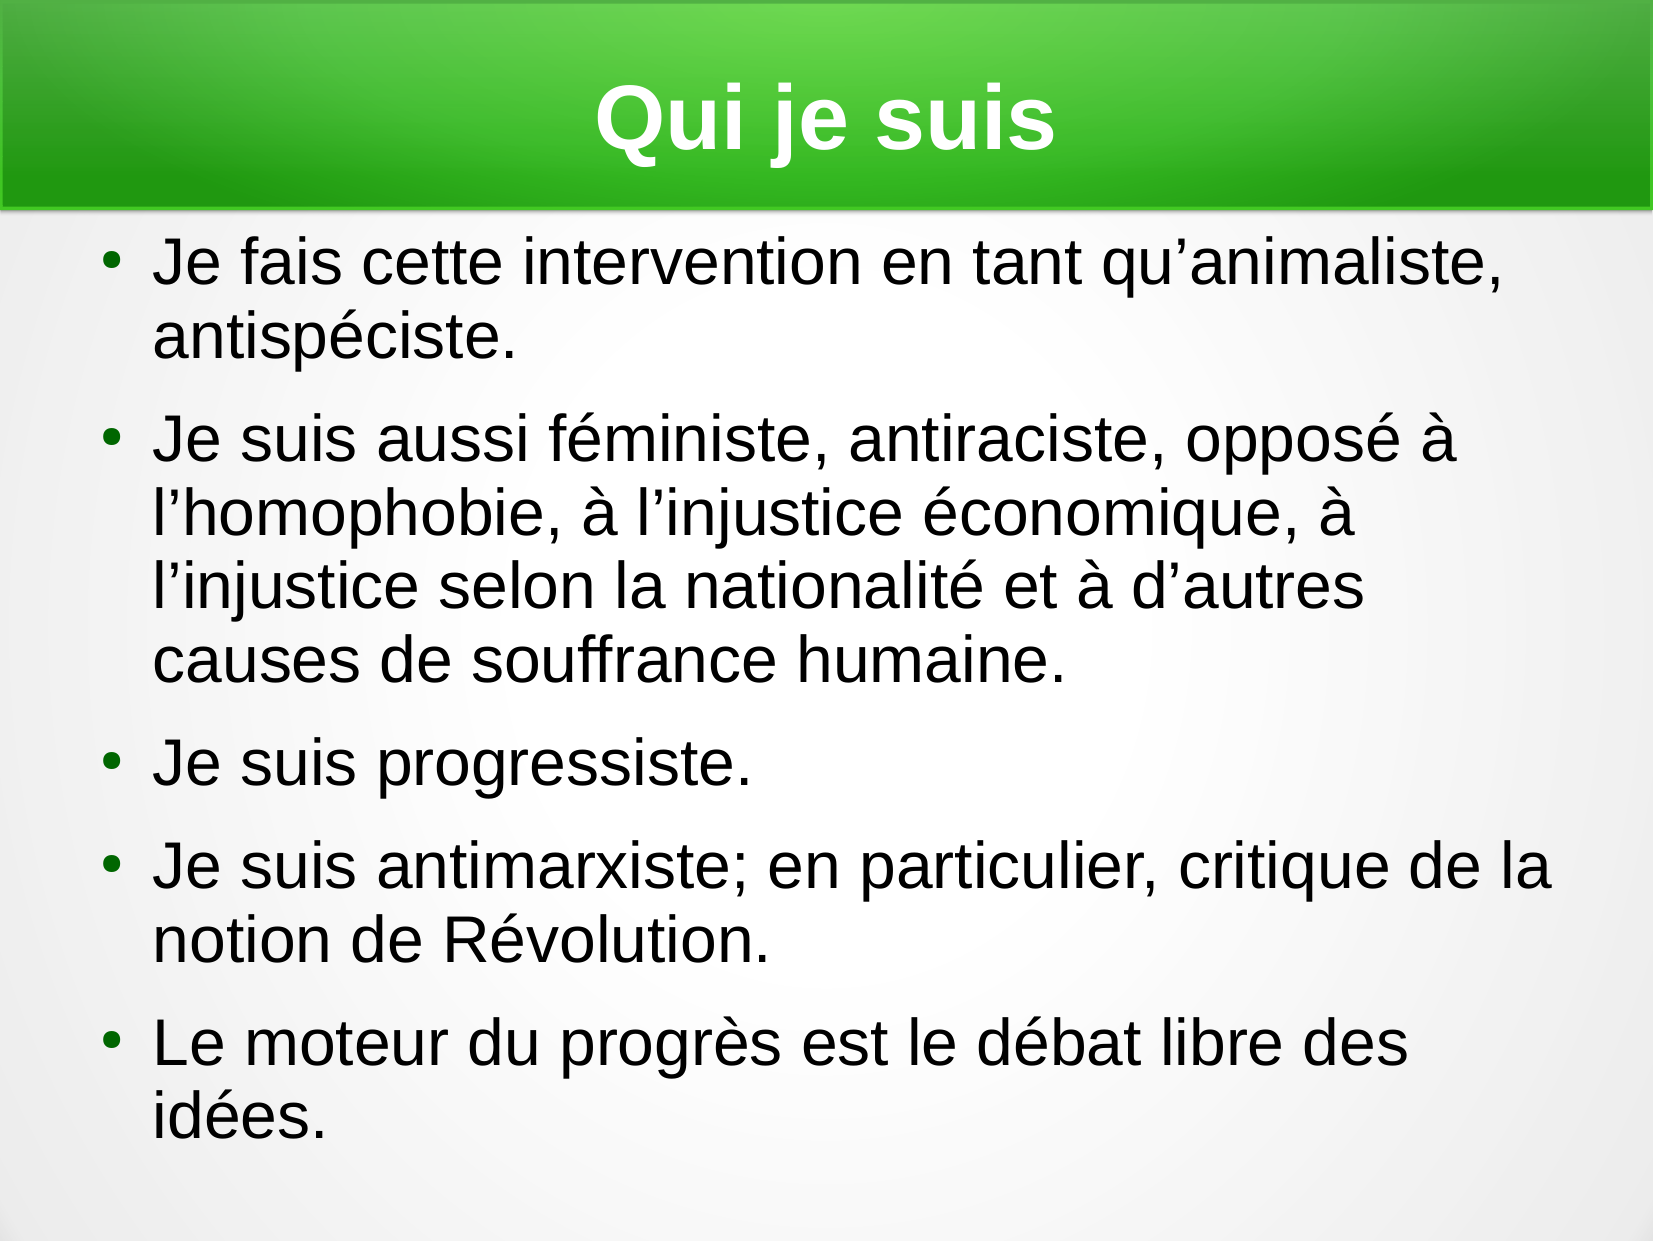

# Qui je suis
Je fais cette intervention en tant qu’animaliste, antispéciste.
Je suis aussi féministe, antiraciste, opposé à l’homophobie, à l’injustice économique, à l’injustice selon la nationalité et à d’autres causes de souffrance humaine.
Je suis progressiste.
Je suis antimarxiste; en particulier, critique de la notion de Révolution.
Le moteur du progrès est le débat libre des idées.